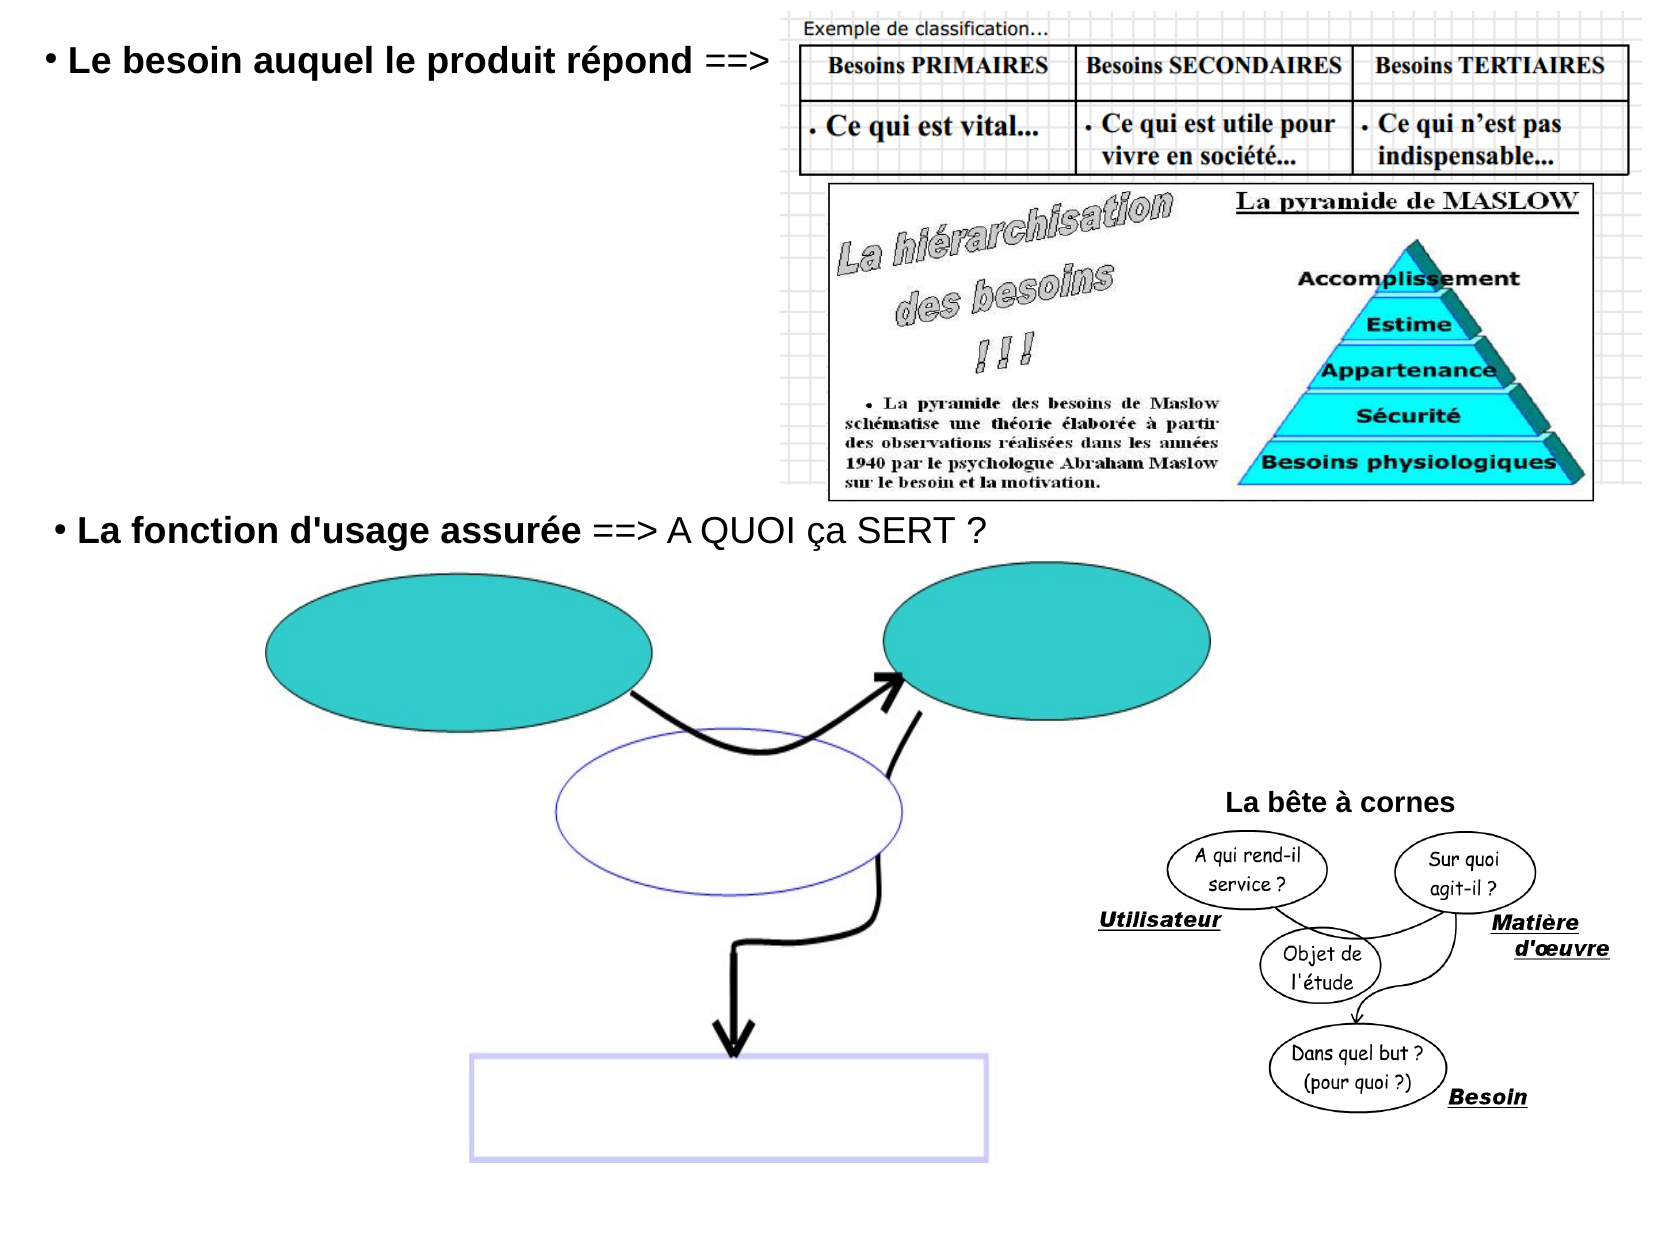

Le besoin auquel le produit répond ==>
 La fonction d'usage assurée ==> A QUOI ça SERT ?
La bête à cornes